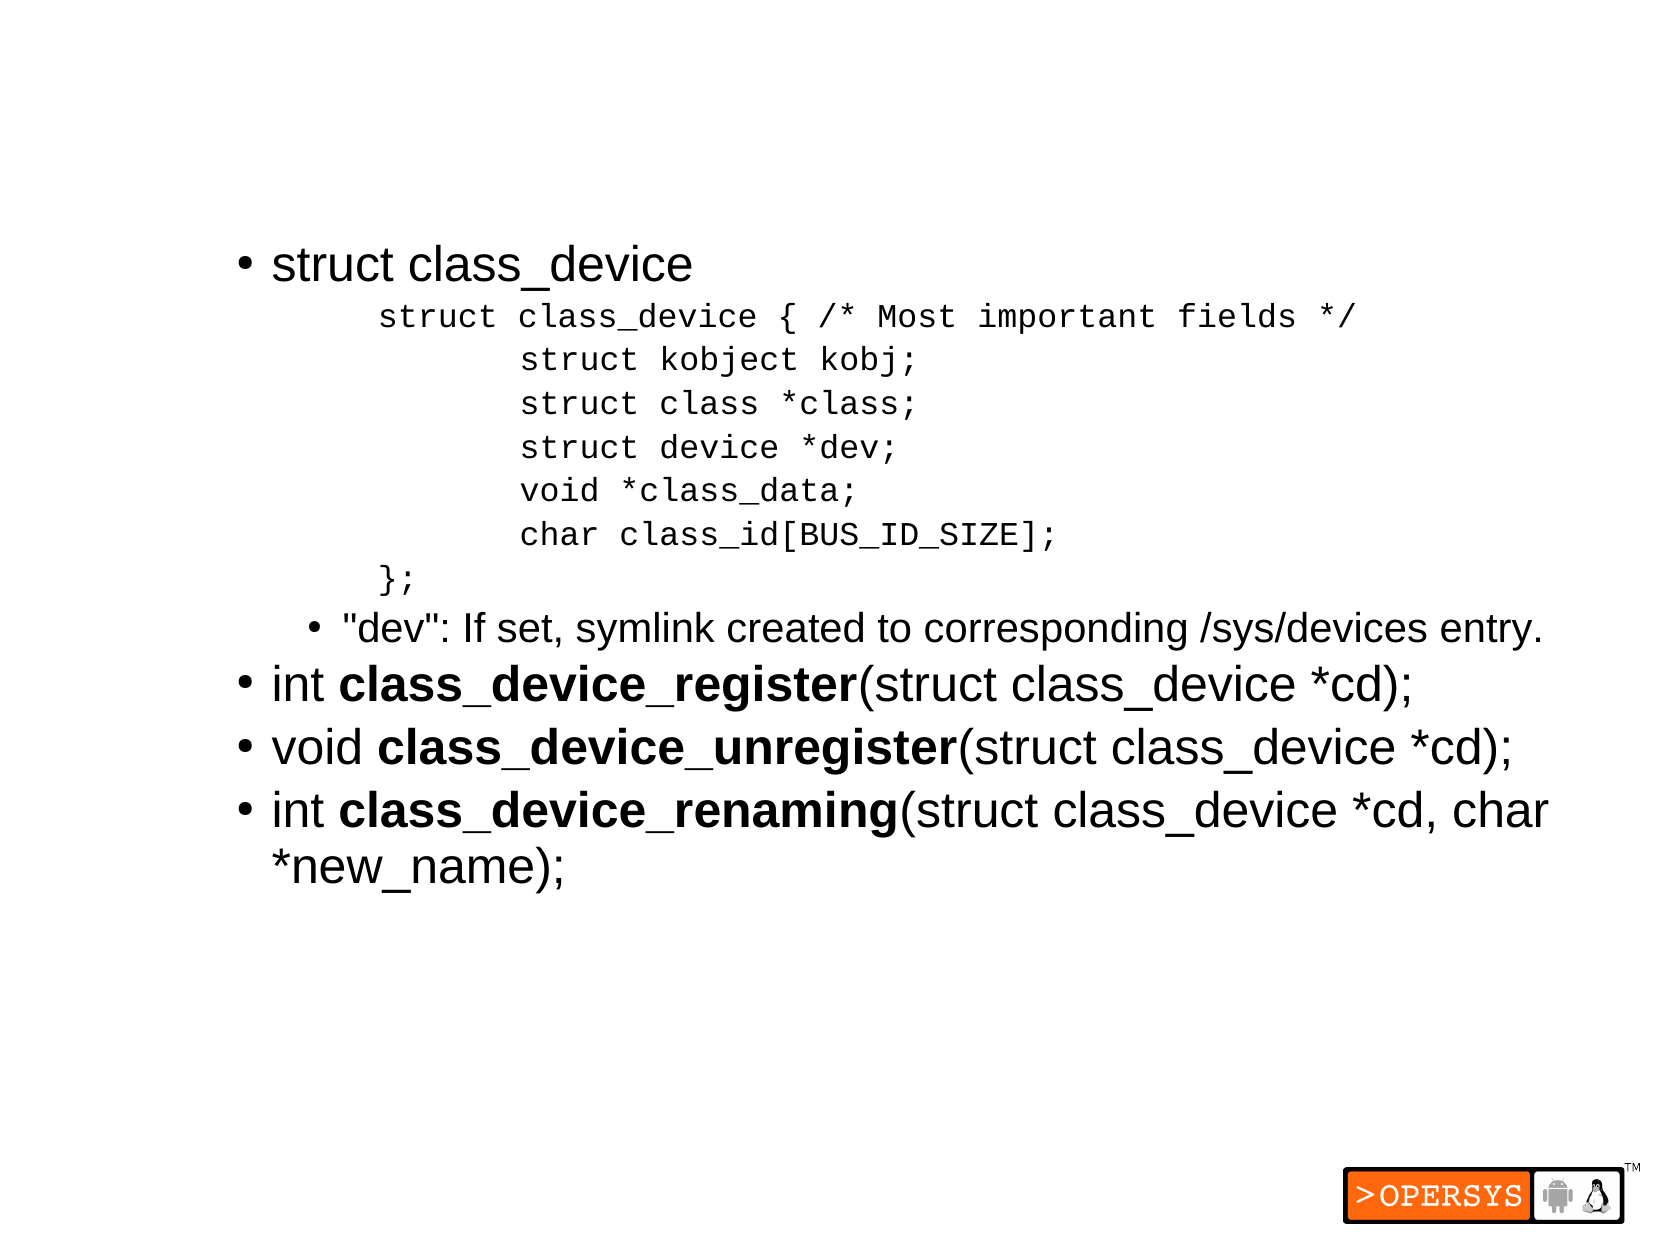

# struct class_device
struct class_device { /* Most important fields */
struct kobject kobj;
struct class *class;
struct device *dev;
void *class_data;
char class_id[BUS_ID_SIZE];
};
"dev": If set, symlink created to corresponding /sys/devices entry.
int class_device_register(struct class_device *cd);
void class_device_unregister(struct class_device *cd);
int class_device_renaming(struct class_device *cd, char *new_name);